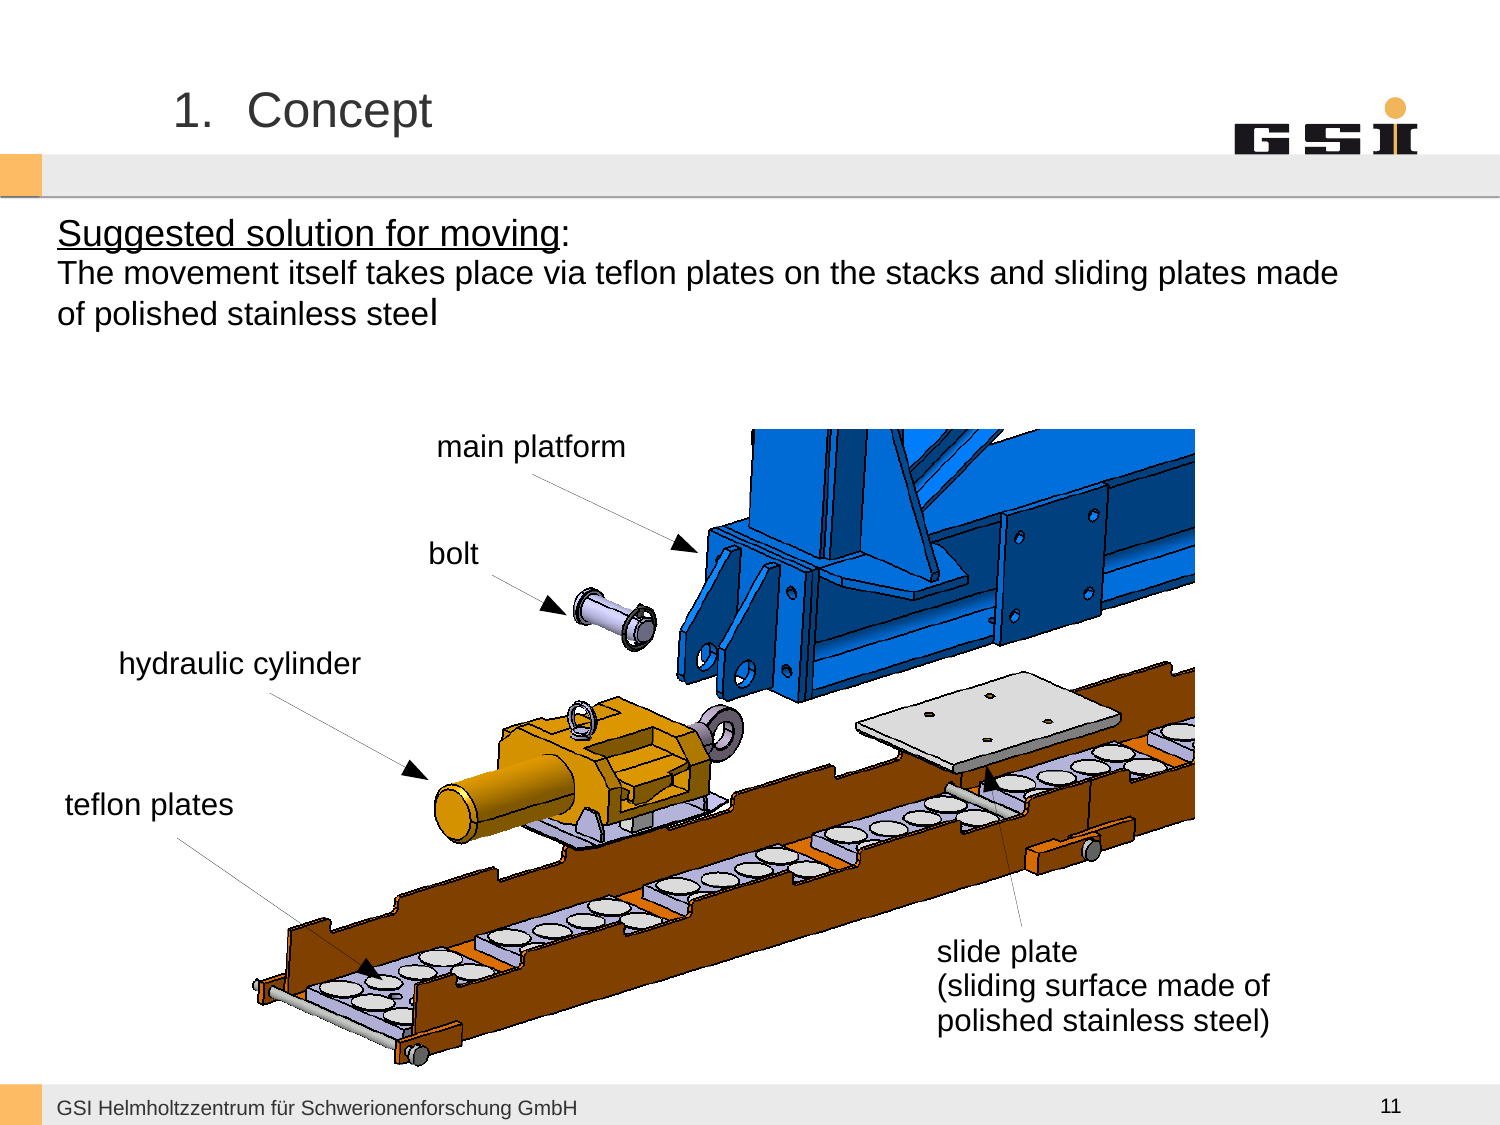

# 1.	Concept
Suggested solution for moving:
The movement itself takes place via teflon plates on the stacks and sliding plates made
of polished stainless steel
main platform
bolt
hydraulic cylinder
teflon plates
slide plate
(sliding surface made of polished stainless steel)